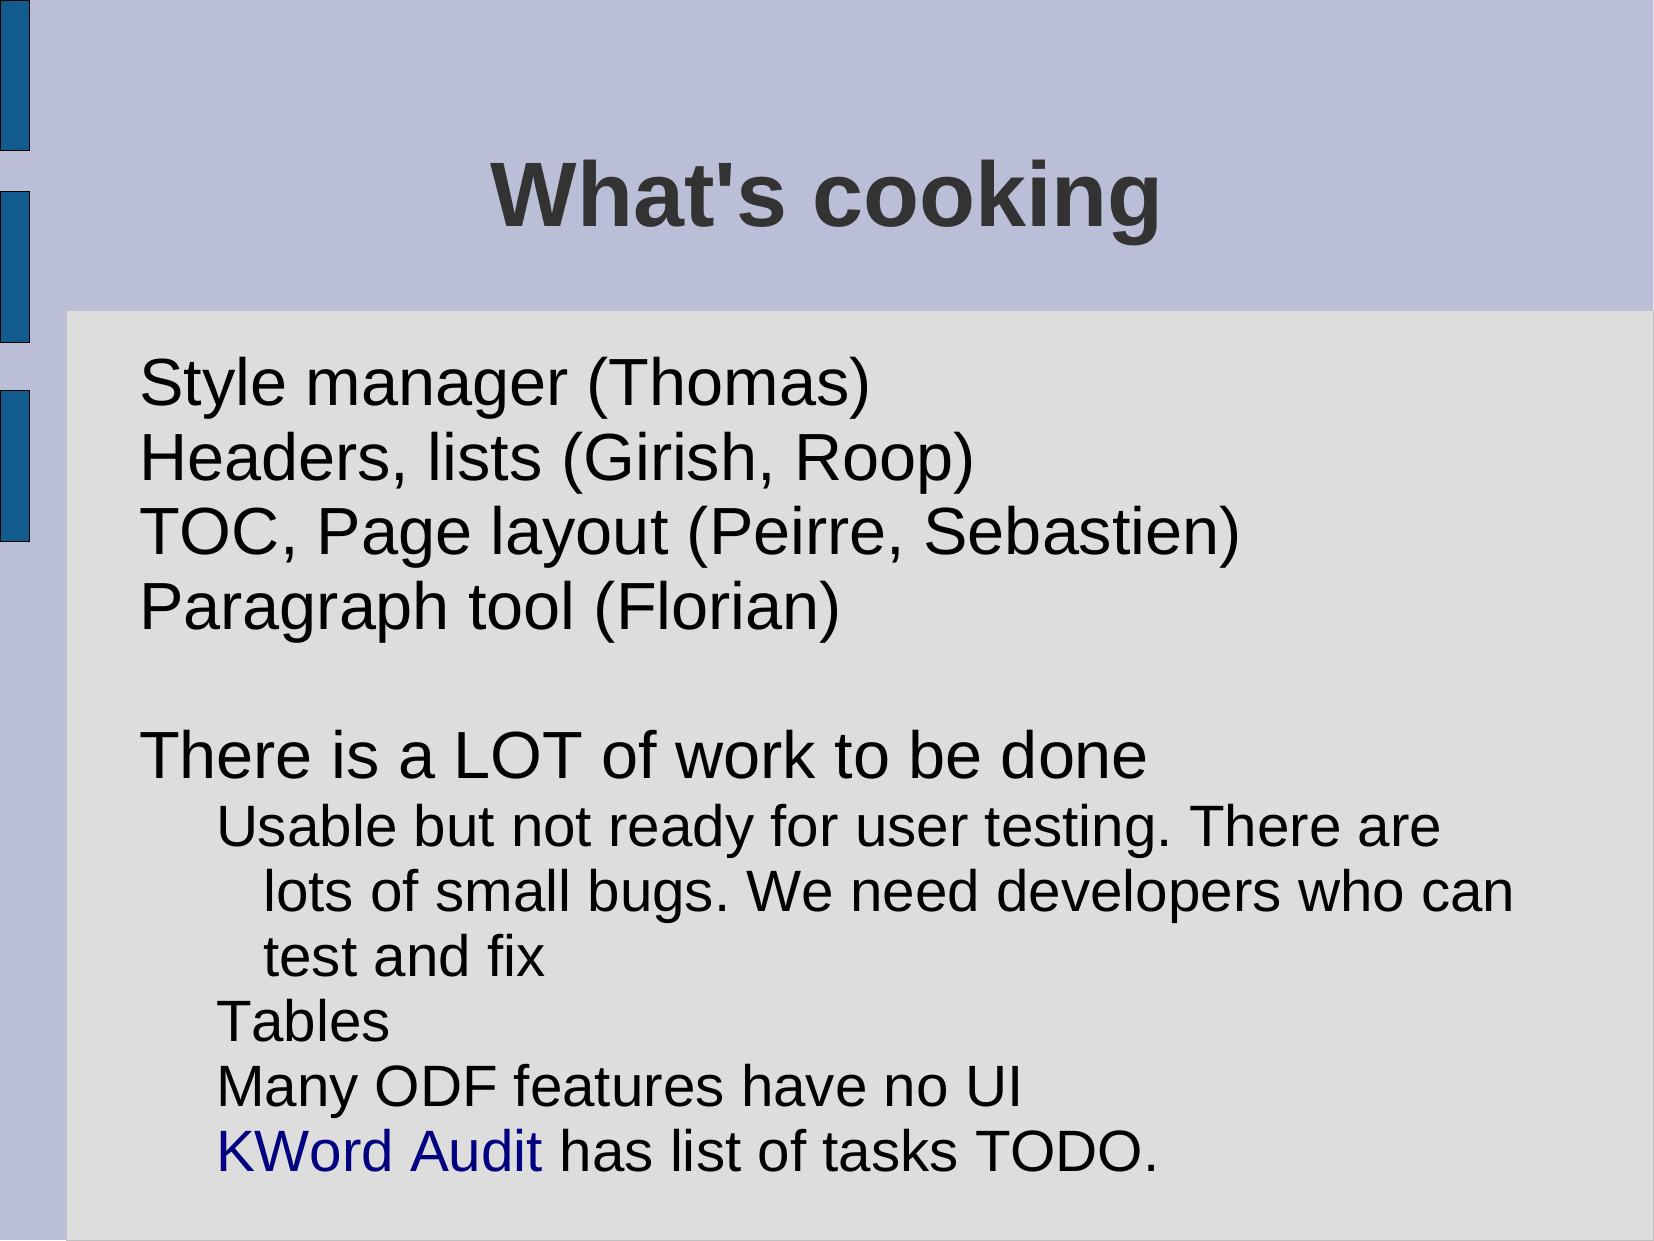

# What's cooking
Style manager (Thomas)
Headers, lists (Girish, Roop)
TOC, Page layout (Peirre, Sebastien)
Paragraph tool (Florian)
There is a LOT of work to be done
Usable but not ready for user testing. There are lots of small bugs. We need developers who can test and fix
Tables
Many ODF features have no UI
KWord Audit has list of tasks TODO.